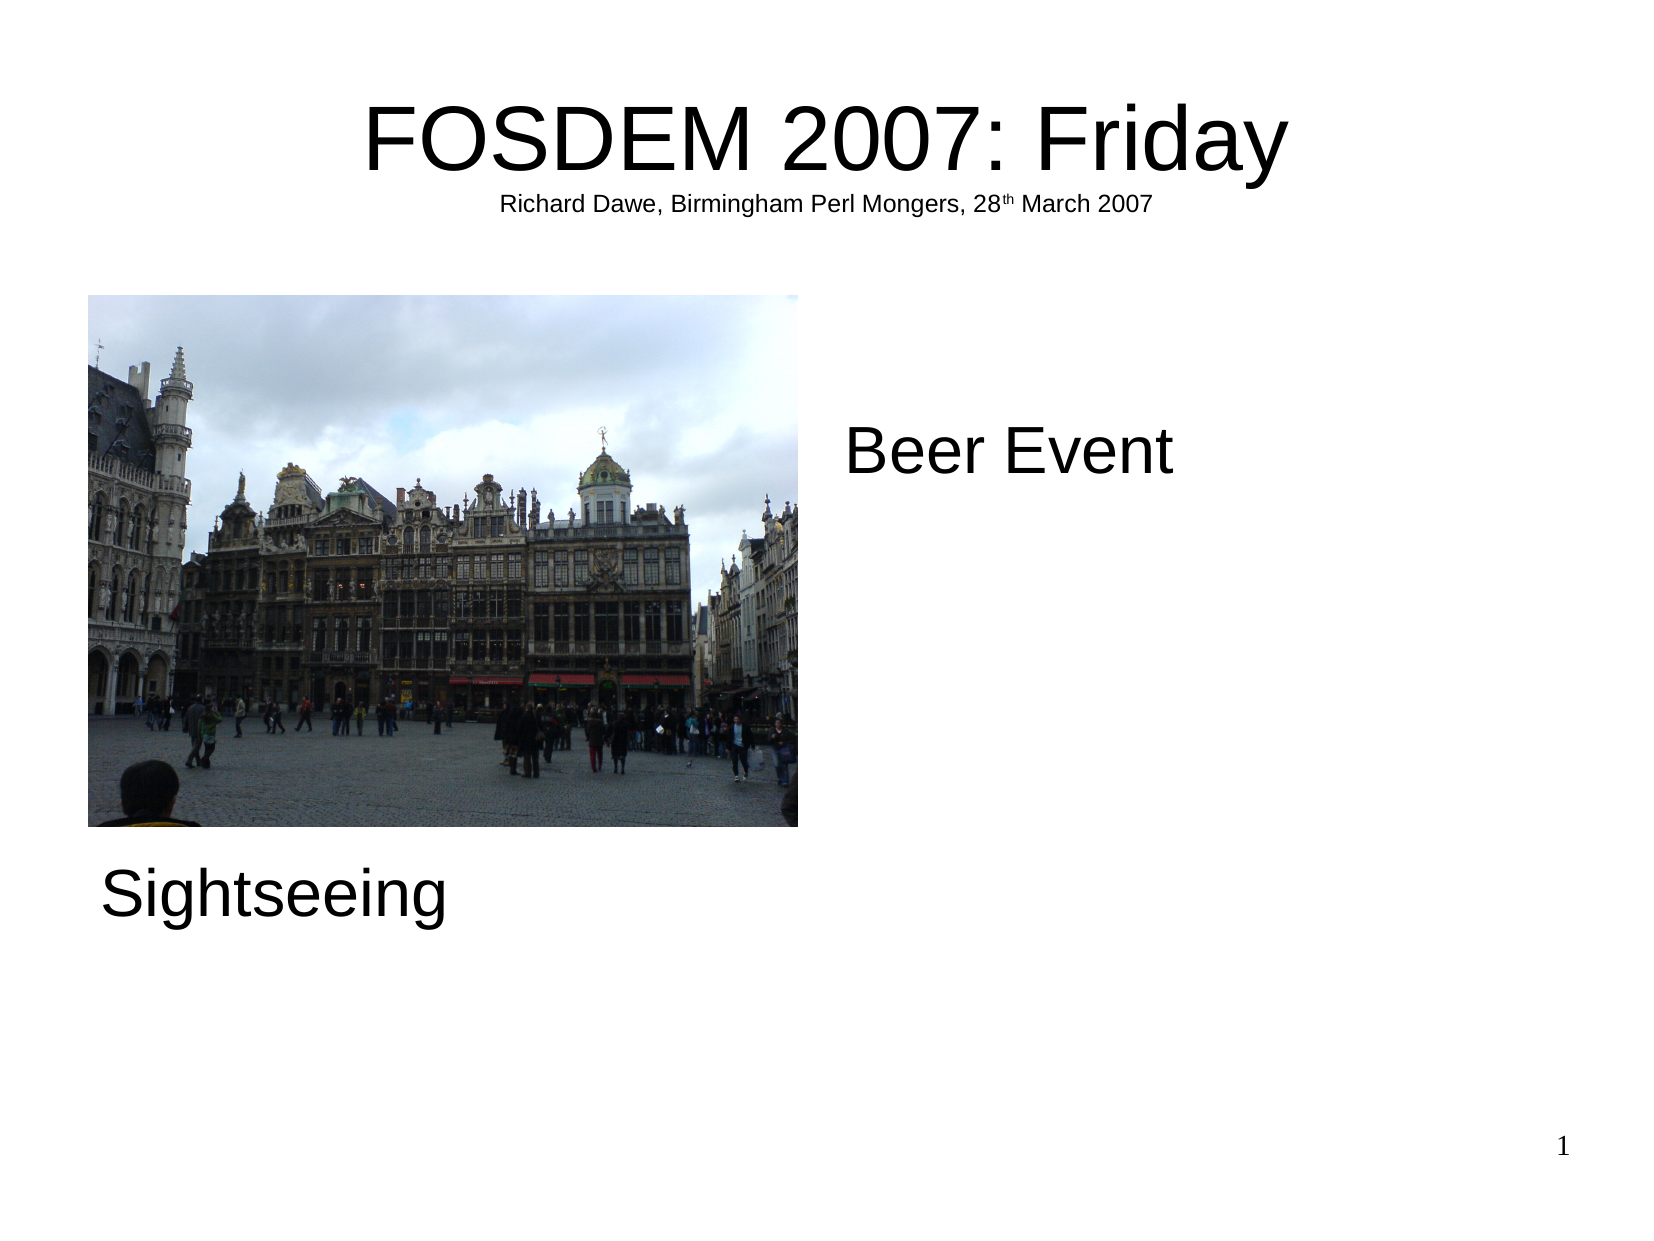

# FOSDEM 2007: Friday Richard Dawe, Birmingham Perl Mongers, 28th March 2007
Beer Event
Sightseeing
1